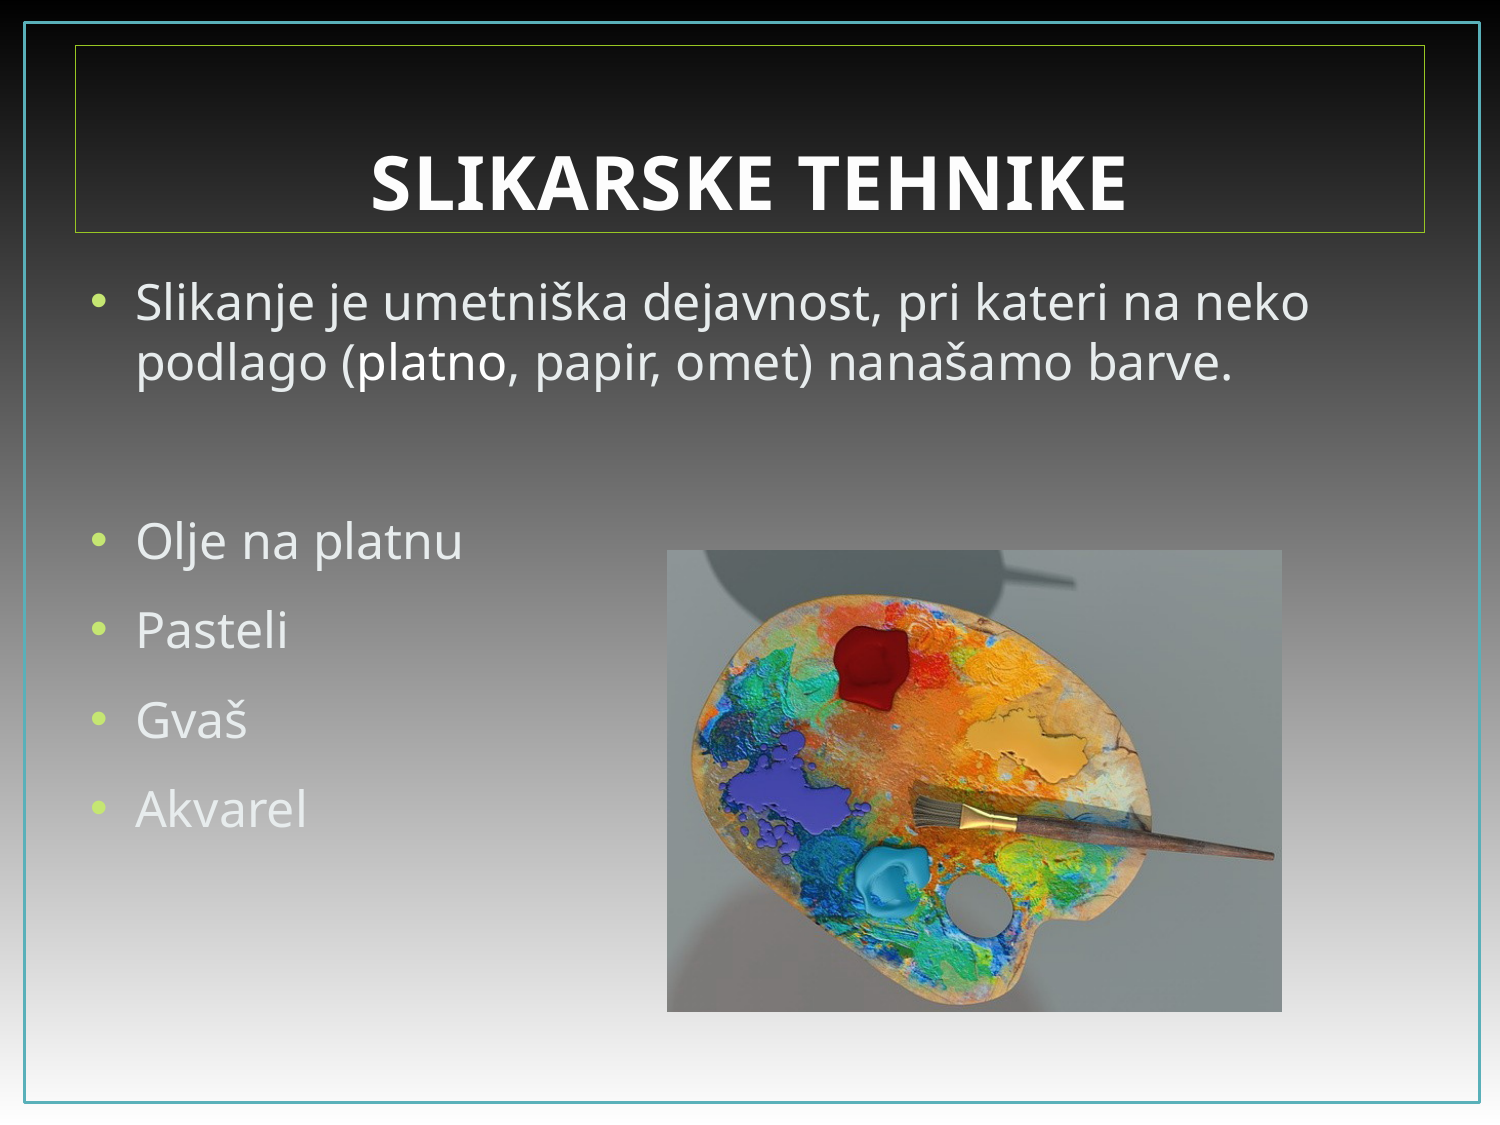

# SLIKARSKE TEHNIKE
Slikanje je umetniška dejavnost, pri kateri na neko podlago (platno, papir, omet) nanašamo barve.
Olje na platnu
Pasteli
Gvaš
Akvarel